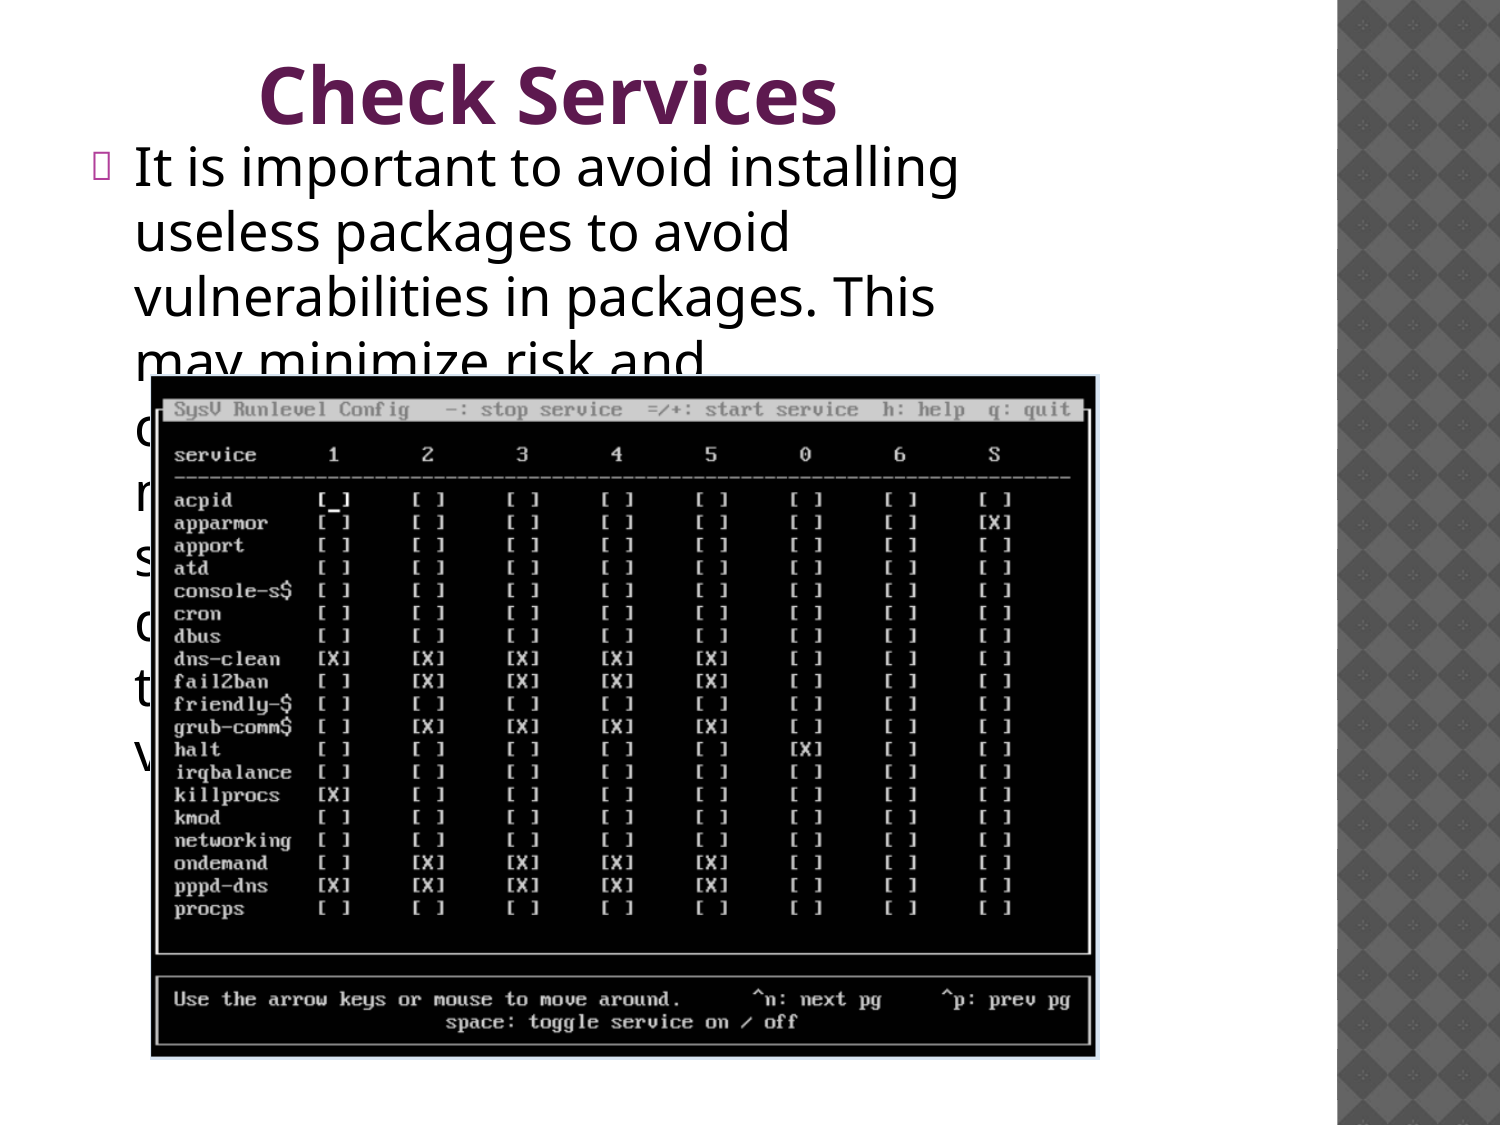

# Check Services
It is important to avoid installing useless packages to avoid vulnerabilities in packages. This may minimize risk and compromise of one service that may lead to compromise of other services. Find and remove or disable unwanted services from the server to minimize vulnerability. Run “sysv-rc-conf”